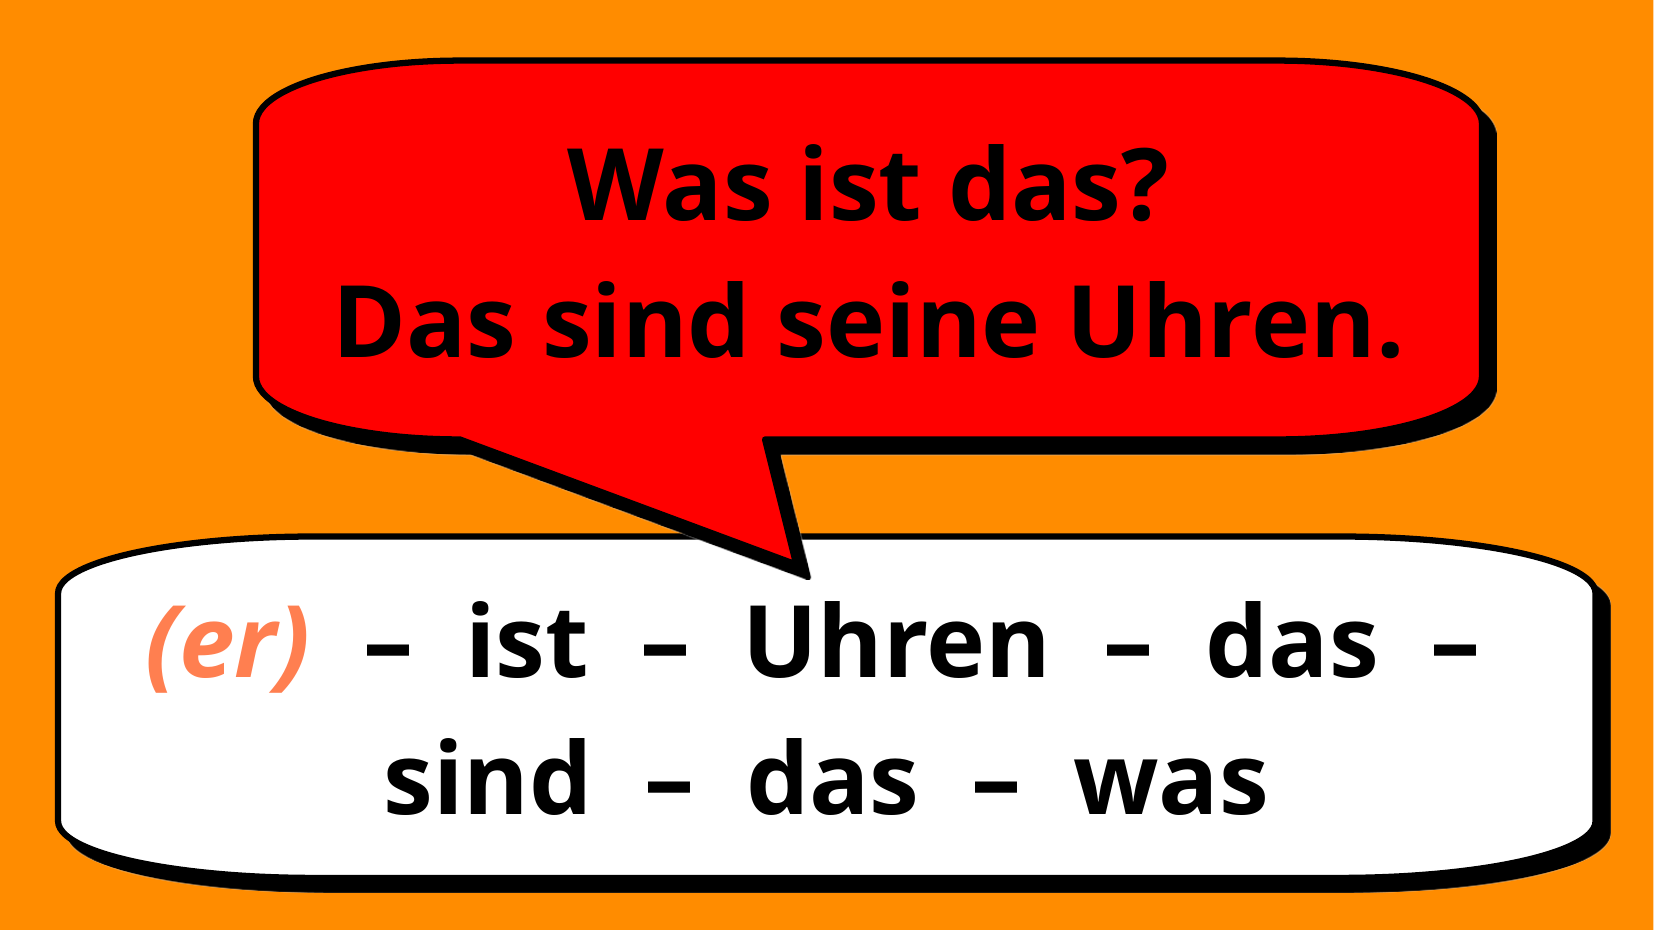

Was ist das?
Das sind seine Uhren.
(er) – ist – Uhren – das – sind – das – was